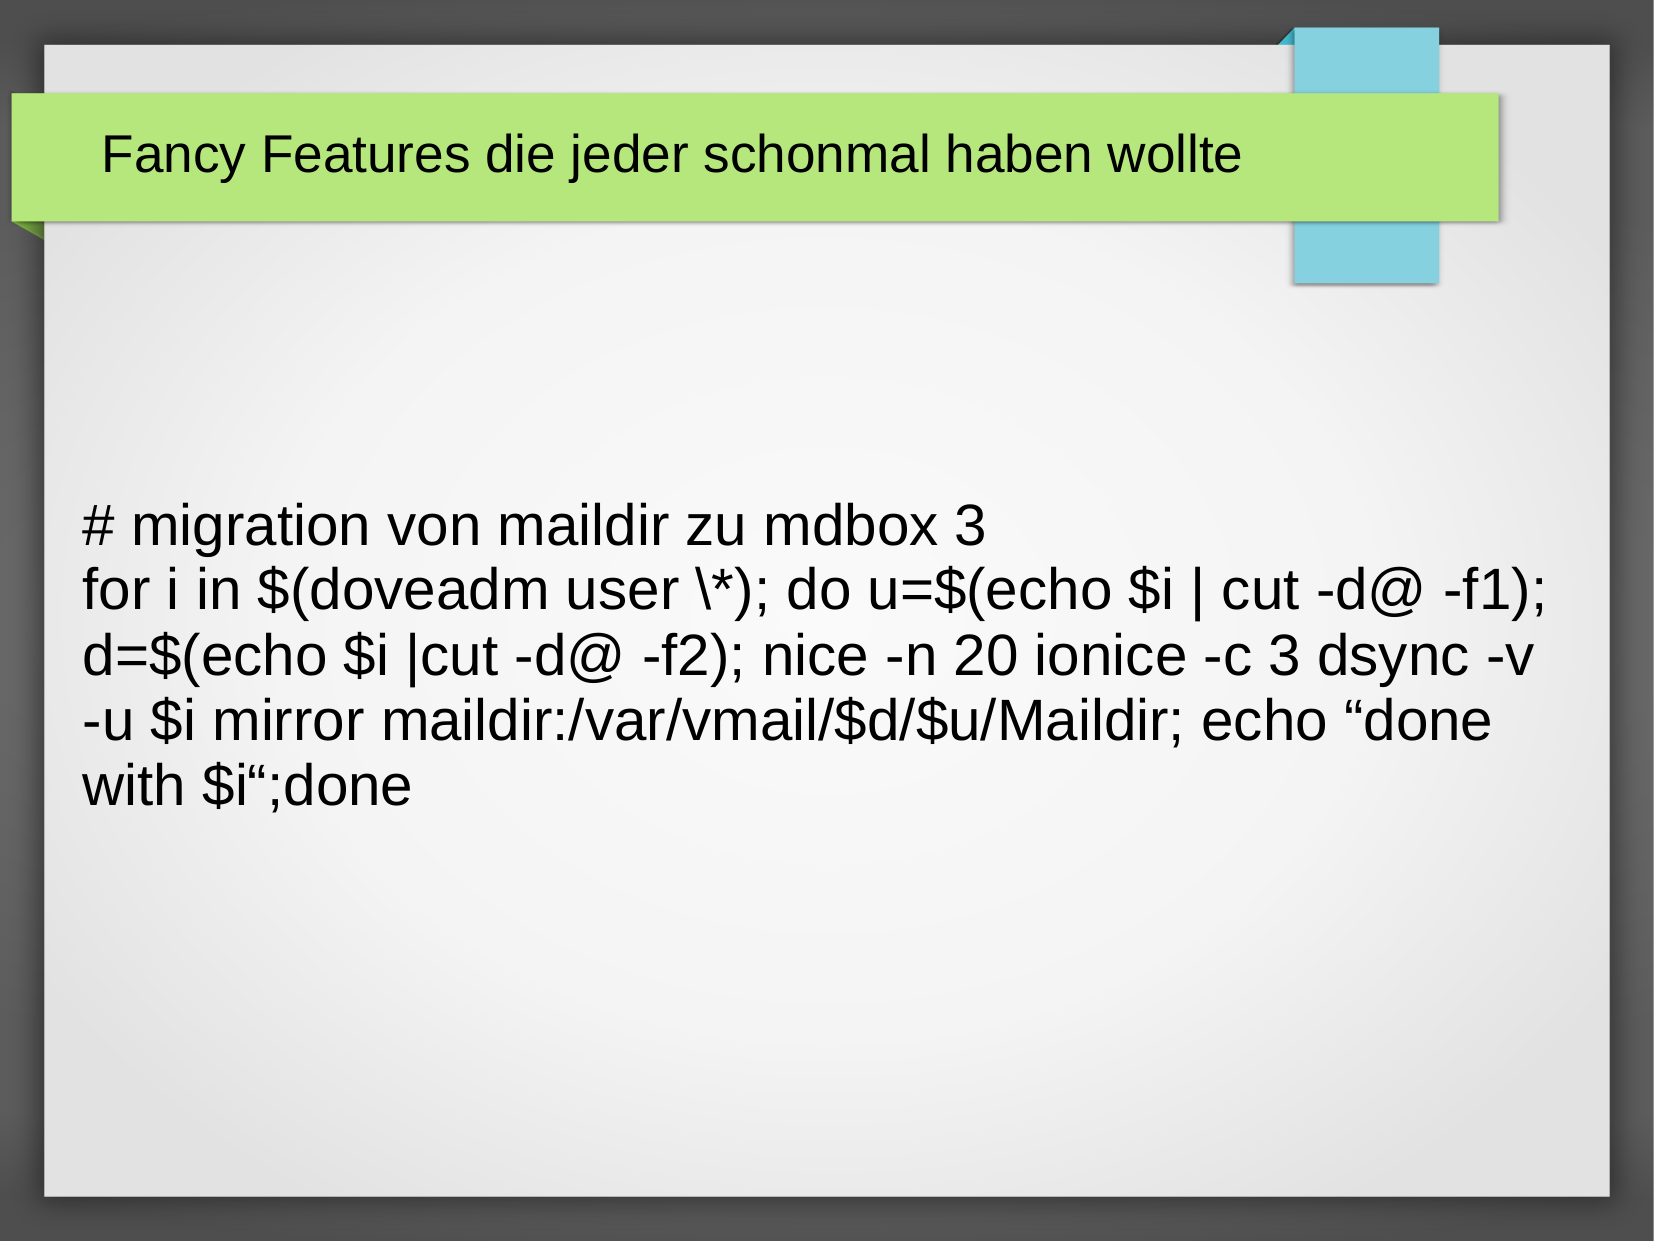

# Fancy Features die jeder schonmal haben wollte
# migration von maildir zu mdbox 3
for i in $(doveadm user \*); do u=$(echo $i | cut -d@ -f1); d=$(echo $i |cut -d@ -f2); nice -n 20 ionice -c 3 dsync -v -u $i mirror maildir:/var/vmail/$d/$u/Maildir; echo “done with $i“;done